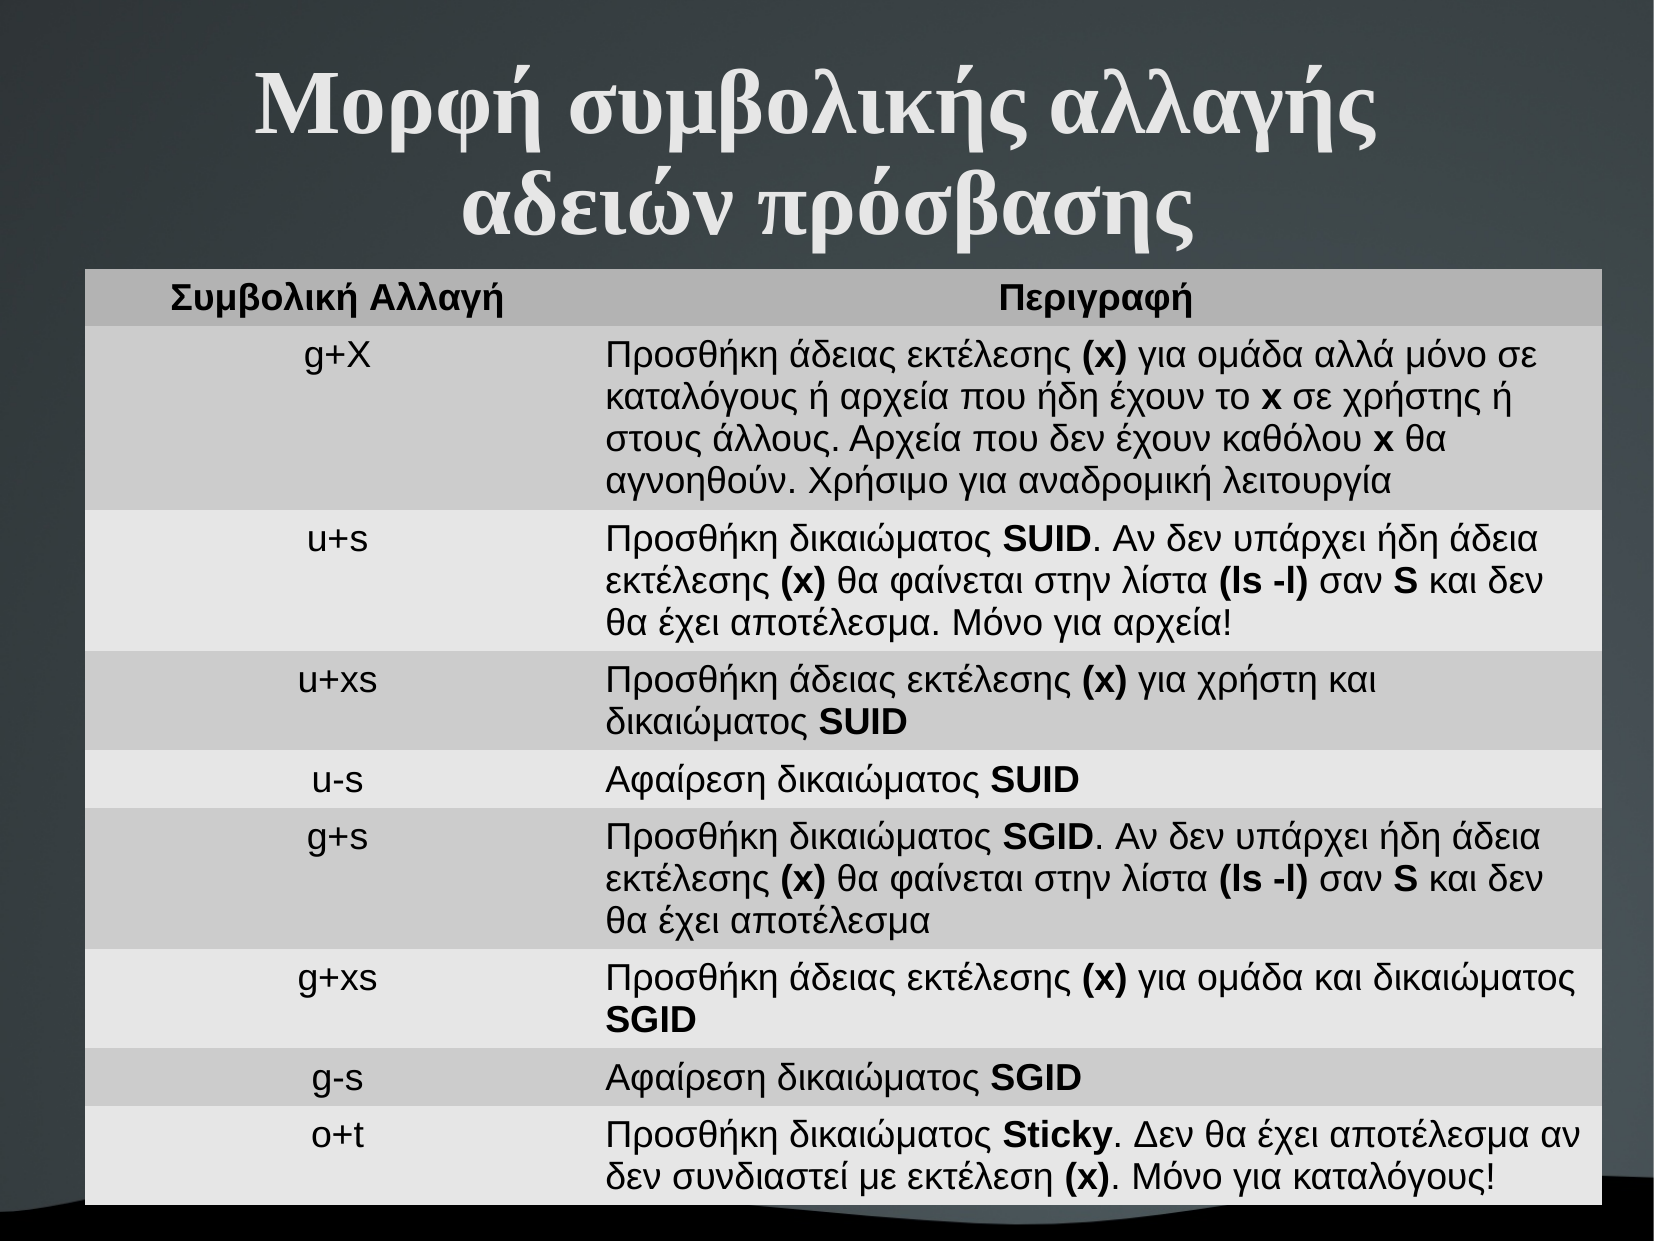

# Μορφή συμβολικής αλλαγής αδειών πρόσβασης
| Συμβολική Αλλαγή | Περιγραφή |
| --- | --- |
| g+X | Προσθήκη άδειας εκτέλεσης (x) για ομάδα αλλά μόνο σε καταλόγους ή αρχεία που ήδη έχουν το x σε χρήστης ή στους άλλους. Αρχεία που δεν έχουν καθόλου x θα αγνοηθούν. Χρήσιμο για αναδρομική λειτουργία |
| u+s | Προσθήκη δικαιώματος SUID. Αν δεν υπάρχει ήδη άδεια εκτέλεσης (x) θα φαίνεται στην λίστα (ls -l) σαν S και δεν θα έχει αποτέλεσμα. Μόνο για αρχεία! |
| u+xs | Προσθήκη άδειας εκτέλεσης (x) για χρήστη και δικαιώματος SUID |
| u-s | Αφαίρεση δικαιώματος SUID |
| g+s | Προσθήκη δικαιώματος SGID. Αν δεν υπάρχει ήδη άδεια εκτέλεσης (x) θα φαίνεται στην λίστα (ls -l) σαν S και δεν θα έχει αποτέλεσμα |
| g+xs | Προσθήκη άδειας εκτέλεσης (x) για ομάδα και δικαιώματος SGID |
| g-s | Αφαίρεση δικαιώματος SGID |
| o+t | Προσθήκη δικαιώματος Sticky. Δεν θα έχει αποτέλεσμα αν δεν συνδιαστεί με εκτέλεση (x). Μόνο για καταλόγους! |